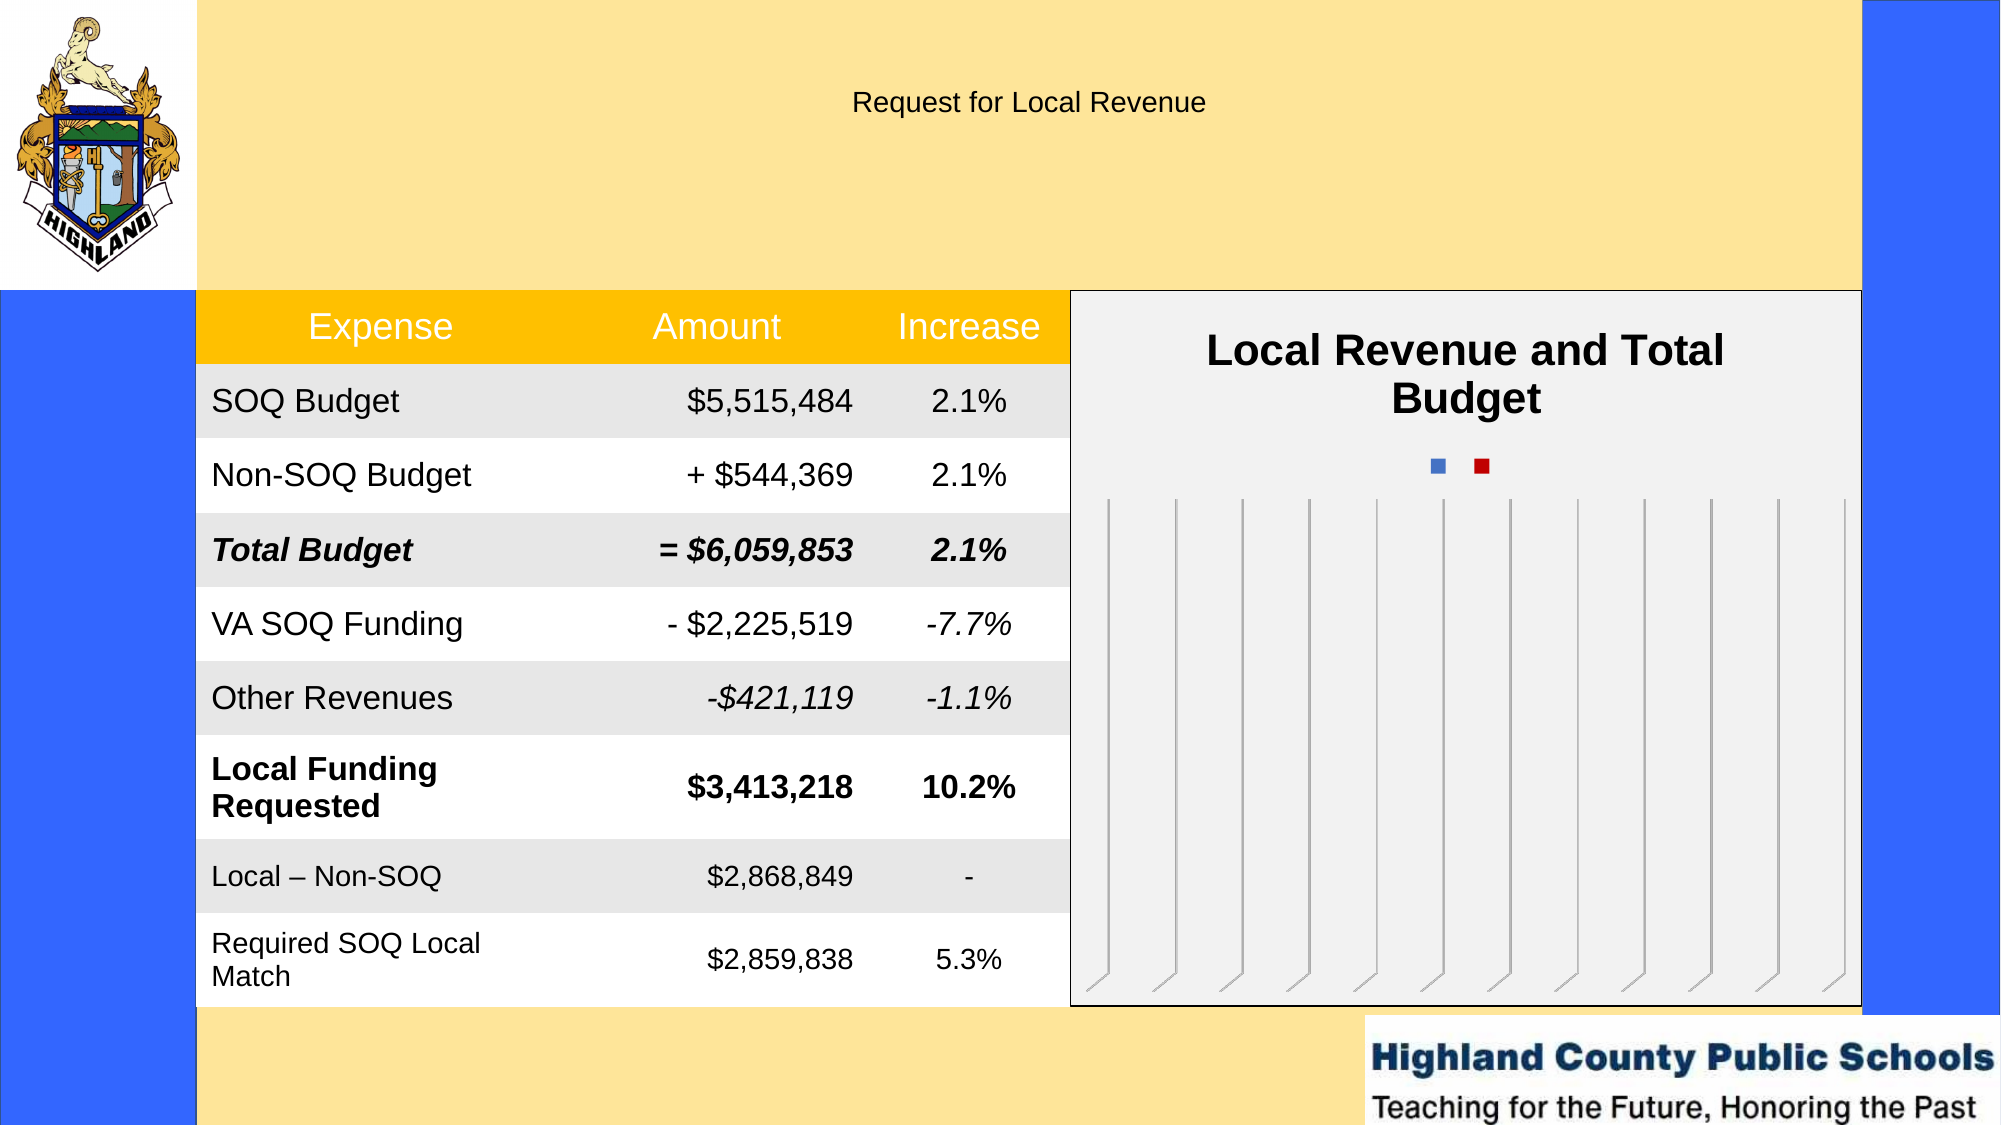

# Request for Local Revenue
| Expense | Amount | Increase |
| --- | --- | --- |
| SOQ Budget | $5,515,484 | 2.1% |
| Non-SOQ Budget | + $544,369 | 2.1% |
| Total Budget | = $6,059,853 | 2.1% |
| VA SOQ Funding | - $2,225,519 | -7.7% |
| Other Revenues | -$421,119 | -1.1% |
| Local Funding Requested | $3,413,218 | 10.2% |
| Local – Non-SOQ | $2,868,849 | - |
| Required SOQ Local Match | $2,859,838 | 5.3% |
[unsupported chart]